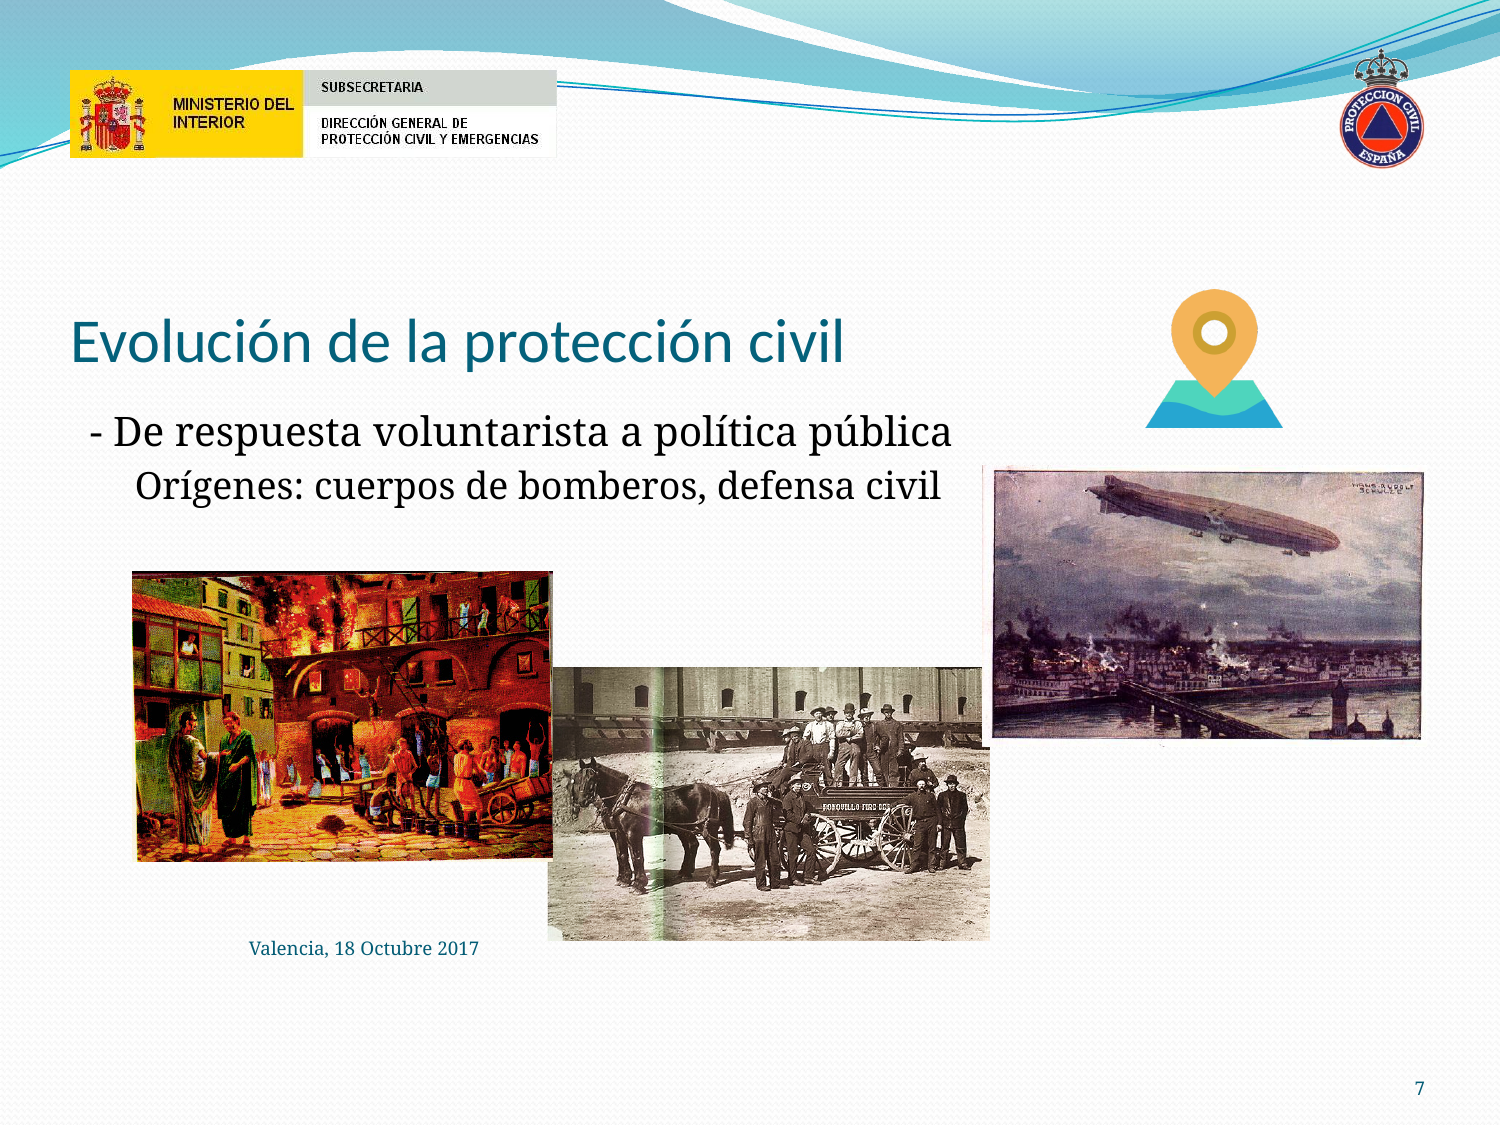

# Evolución de la protección civil
- De respuesta voluntarista a política pública
Orígenes: cuerpos de bomberos, defensa civil
Valencia, 18 Octubre 2017